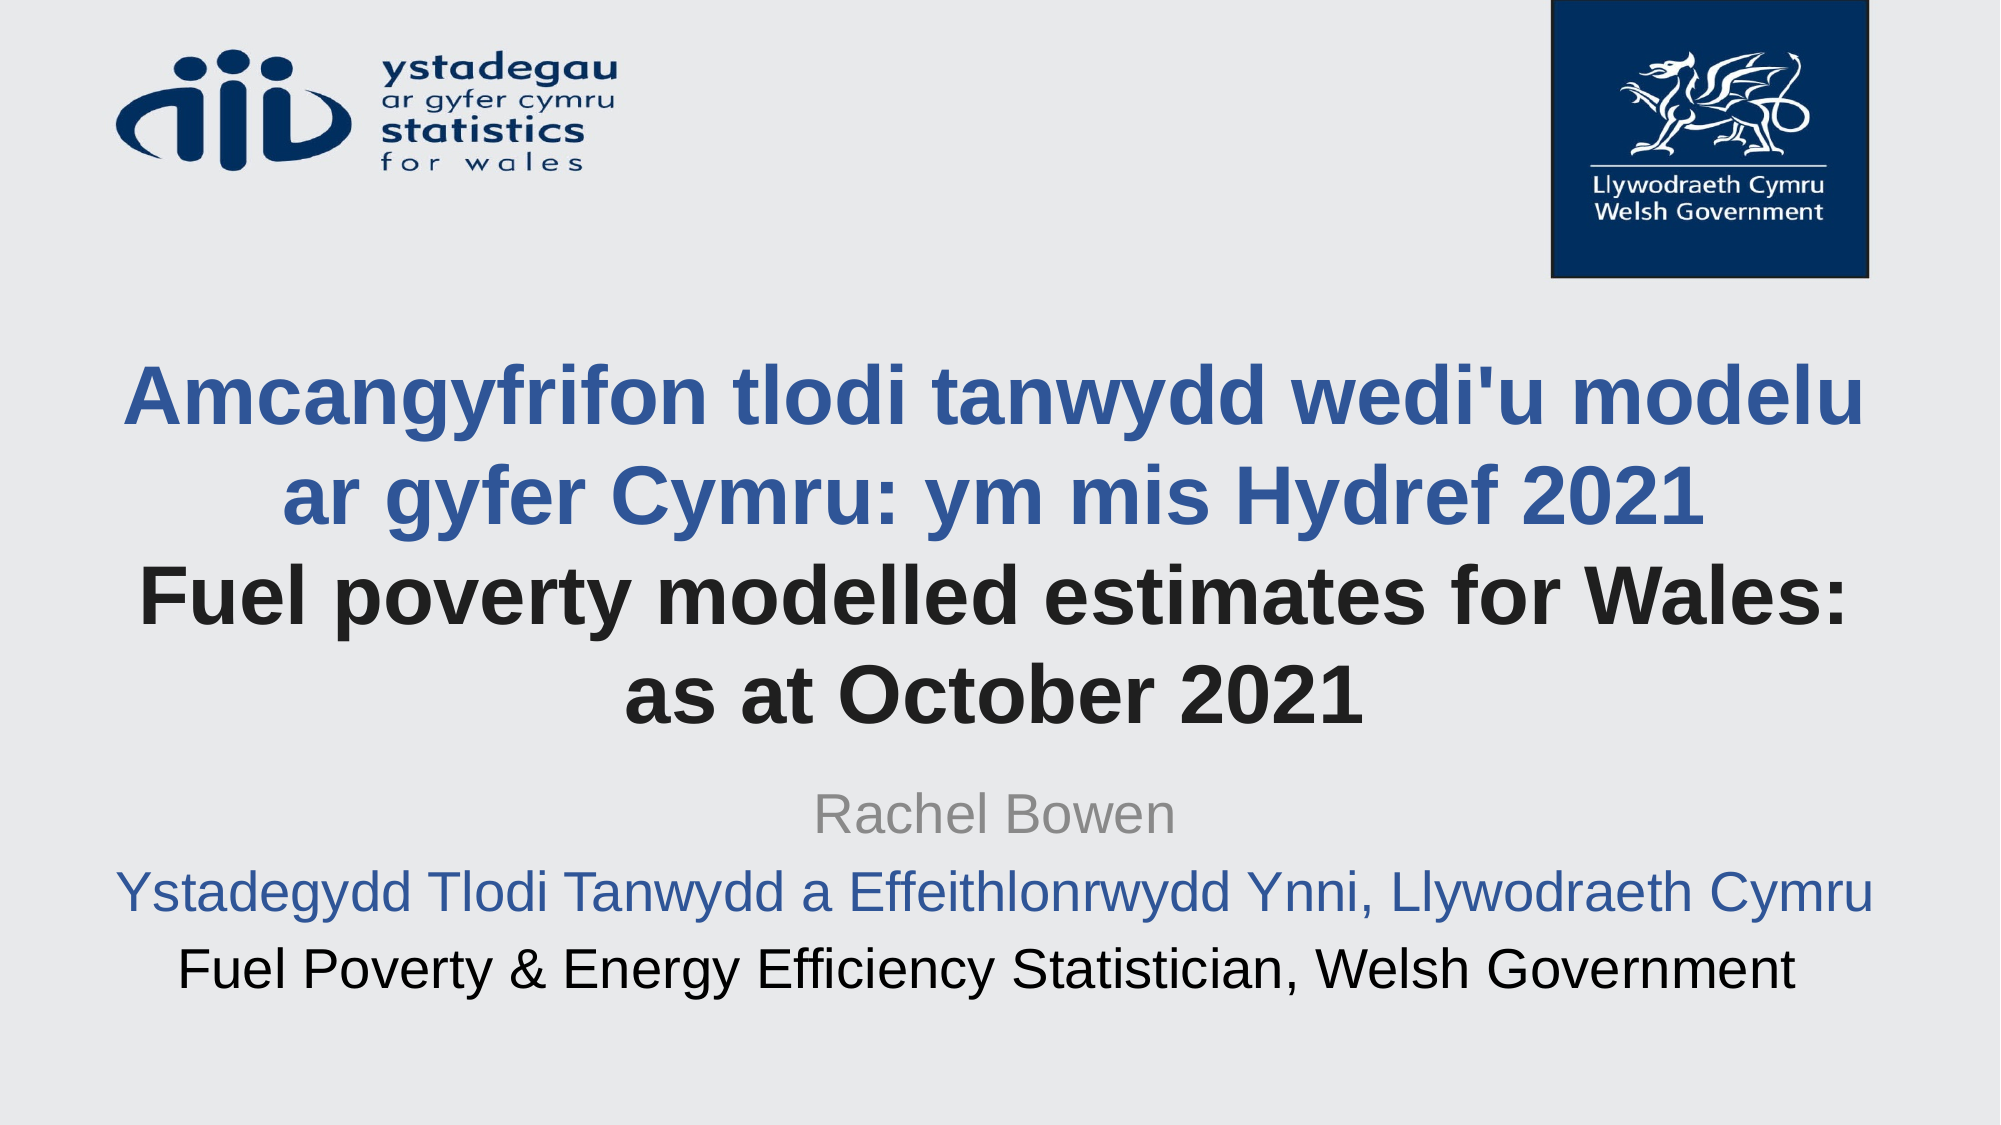

Amcangyfrifon tlodi tanwydd wedi'u modelu ar gyfer Cymru: ym mis Hydref 2021
Fuel poverty modelled estimates for Wales: as at October 2021
# Rachel Bowen
Ystadegydd Tlodi Tanwydd a Effeithlonrwydd Ynni, Llywodraeth Cymru
Fuel Poverty & Energy Efficiency Statistician, Welsh Government